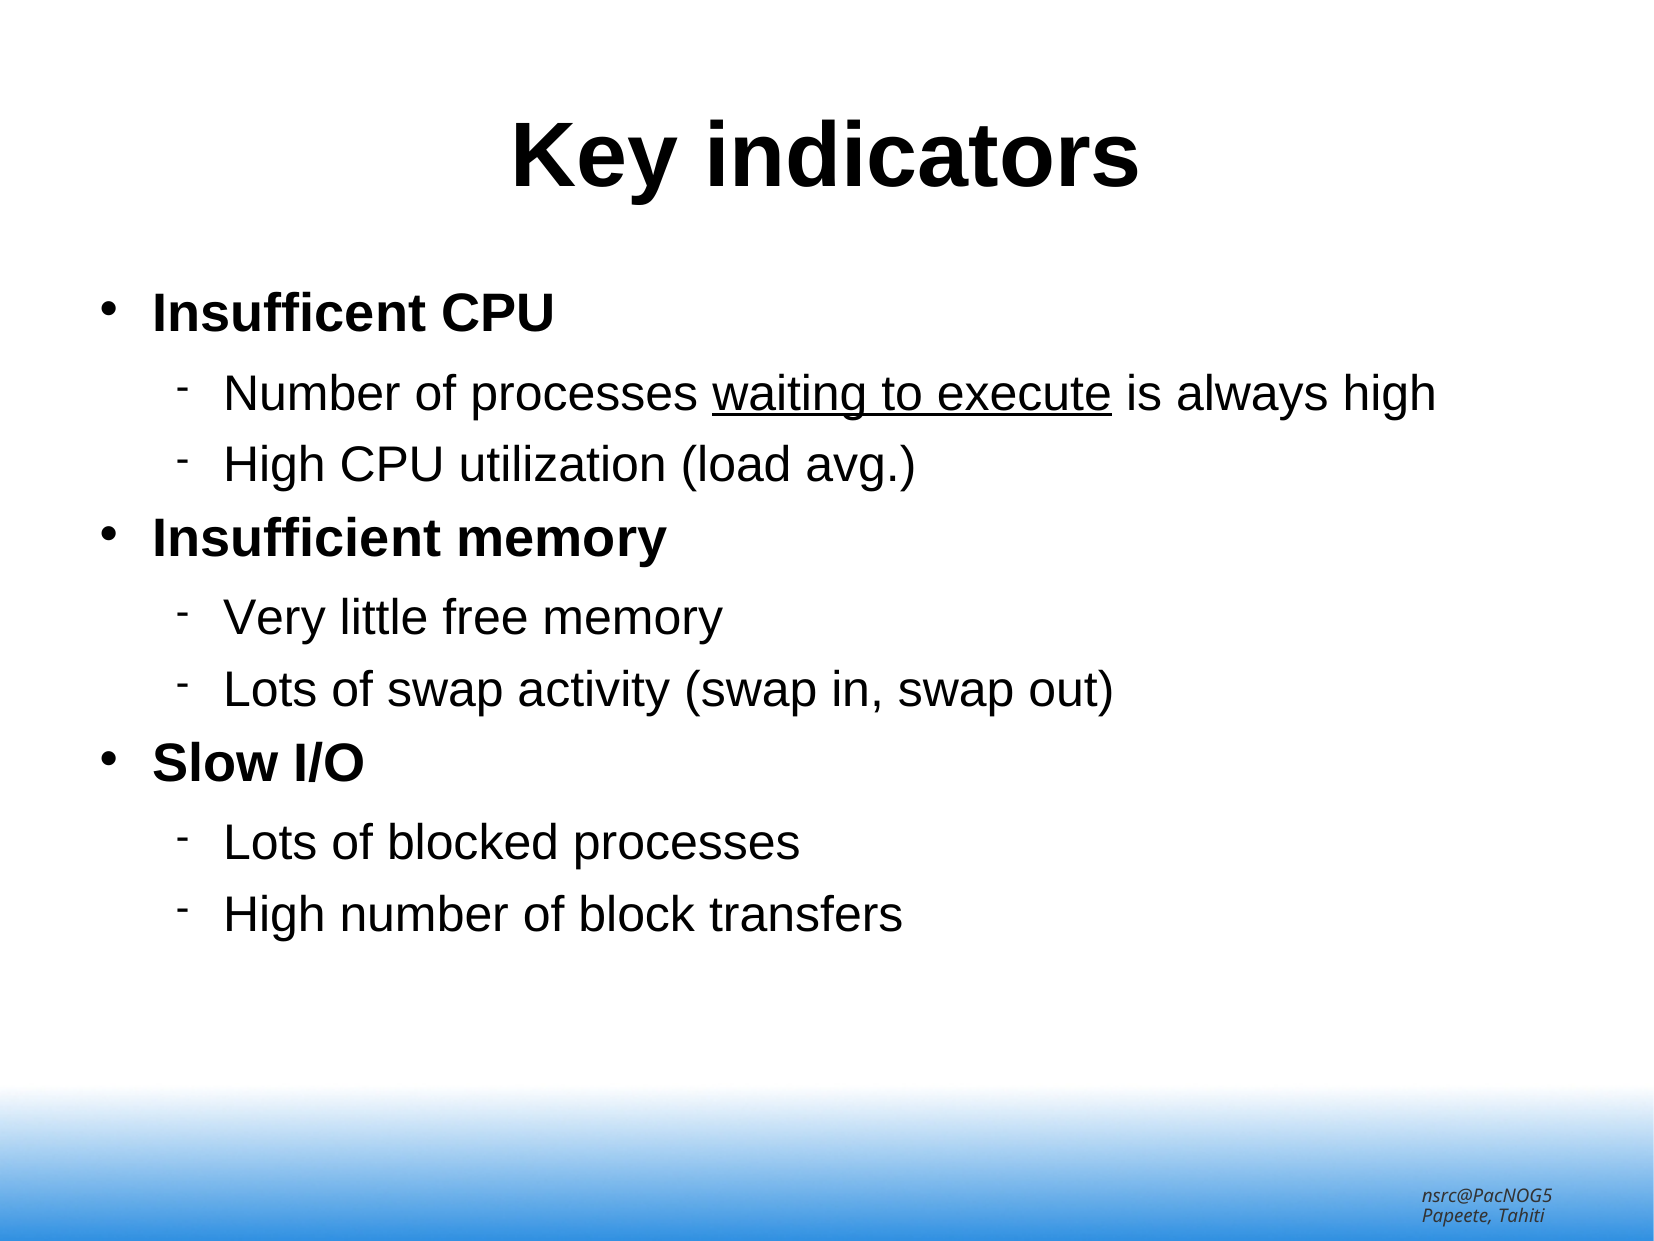

# Key indicators
Insufficent CPU
Number of processes waiting to execute is always high
High CPU utilization (load avg.)
Insufficient memory
Very little free memory
Lots of swap activity (swap in, swap out)‏
Slow I/O
Lots of blocked processes
High number of block transfers